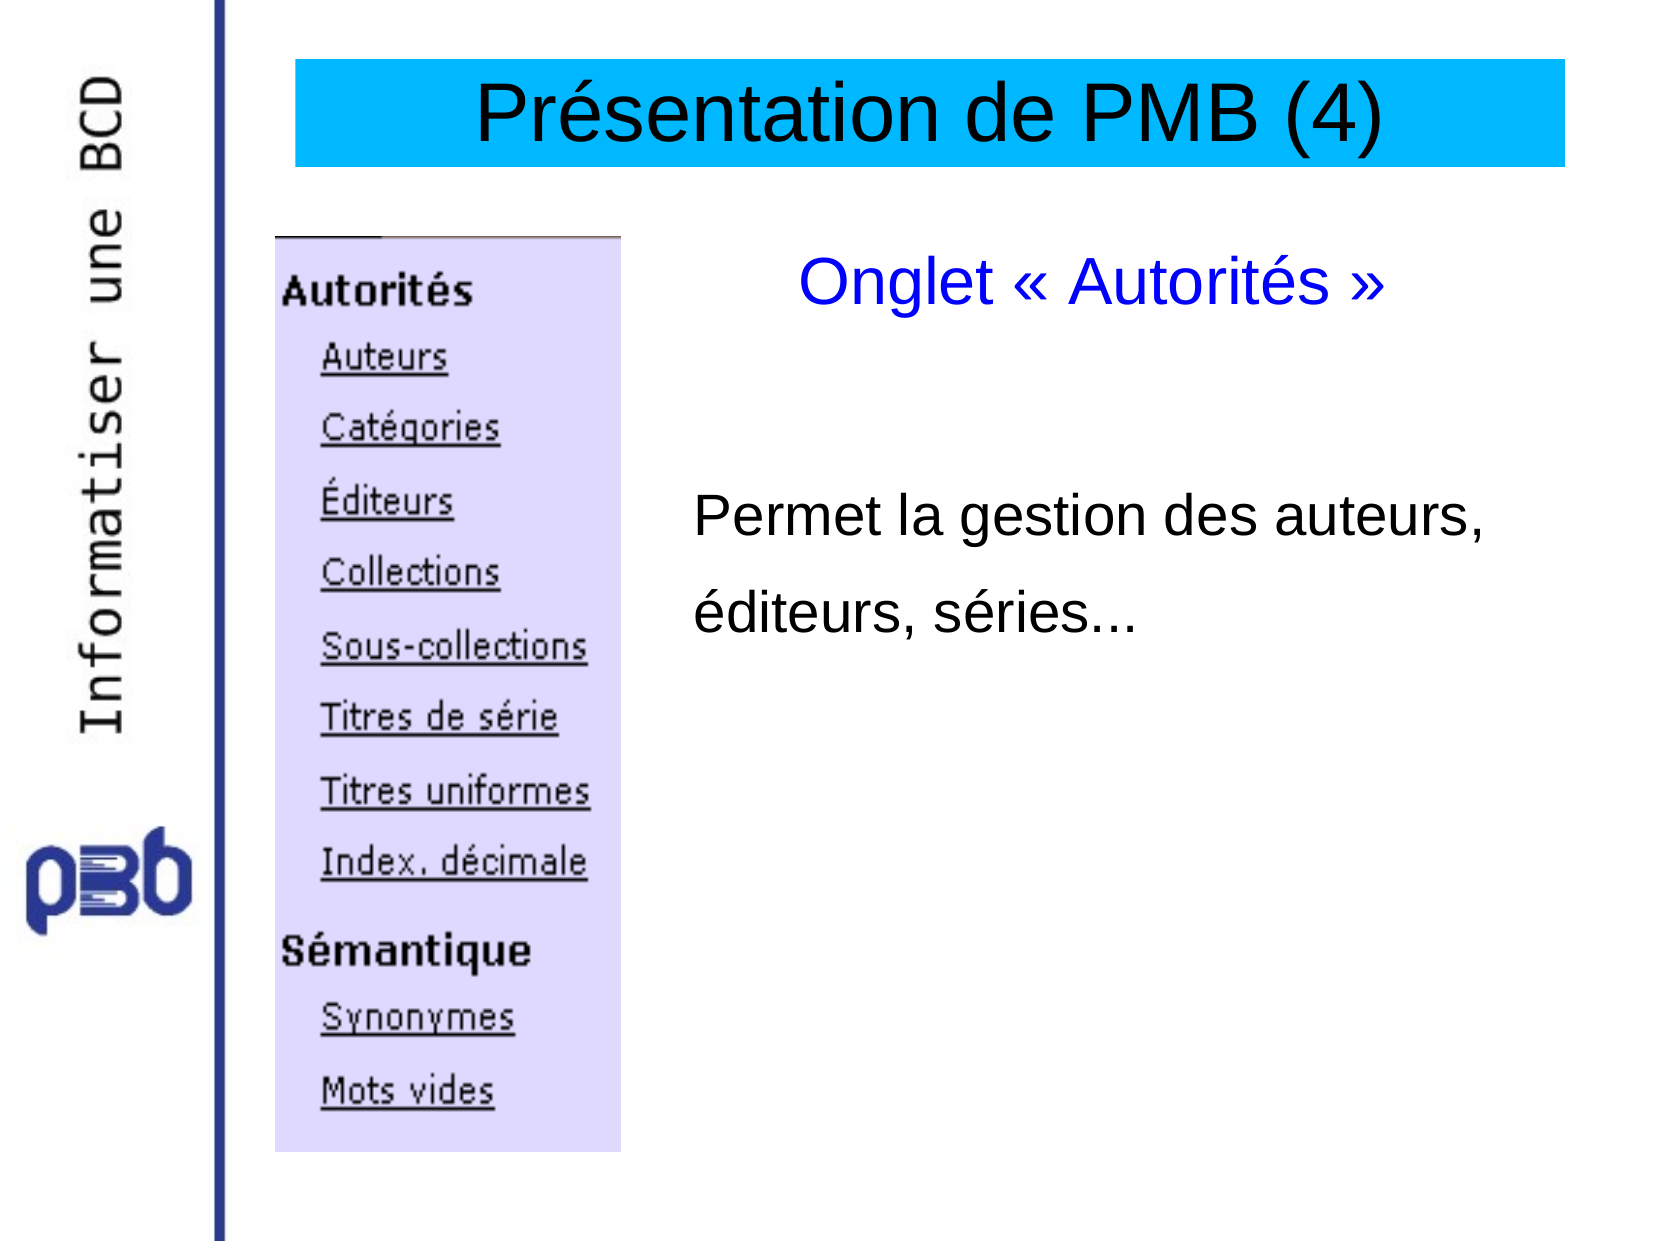

Présentation de PMB (4)
Onglet « Autorités »
Permet la gestion des auteurs, éditeurs, séries...